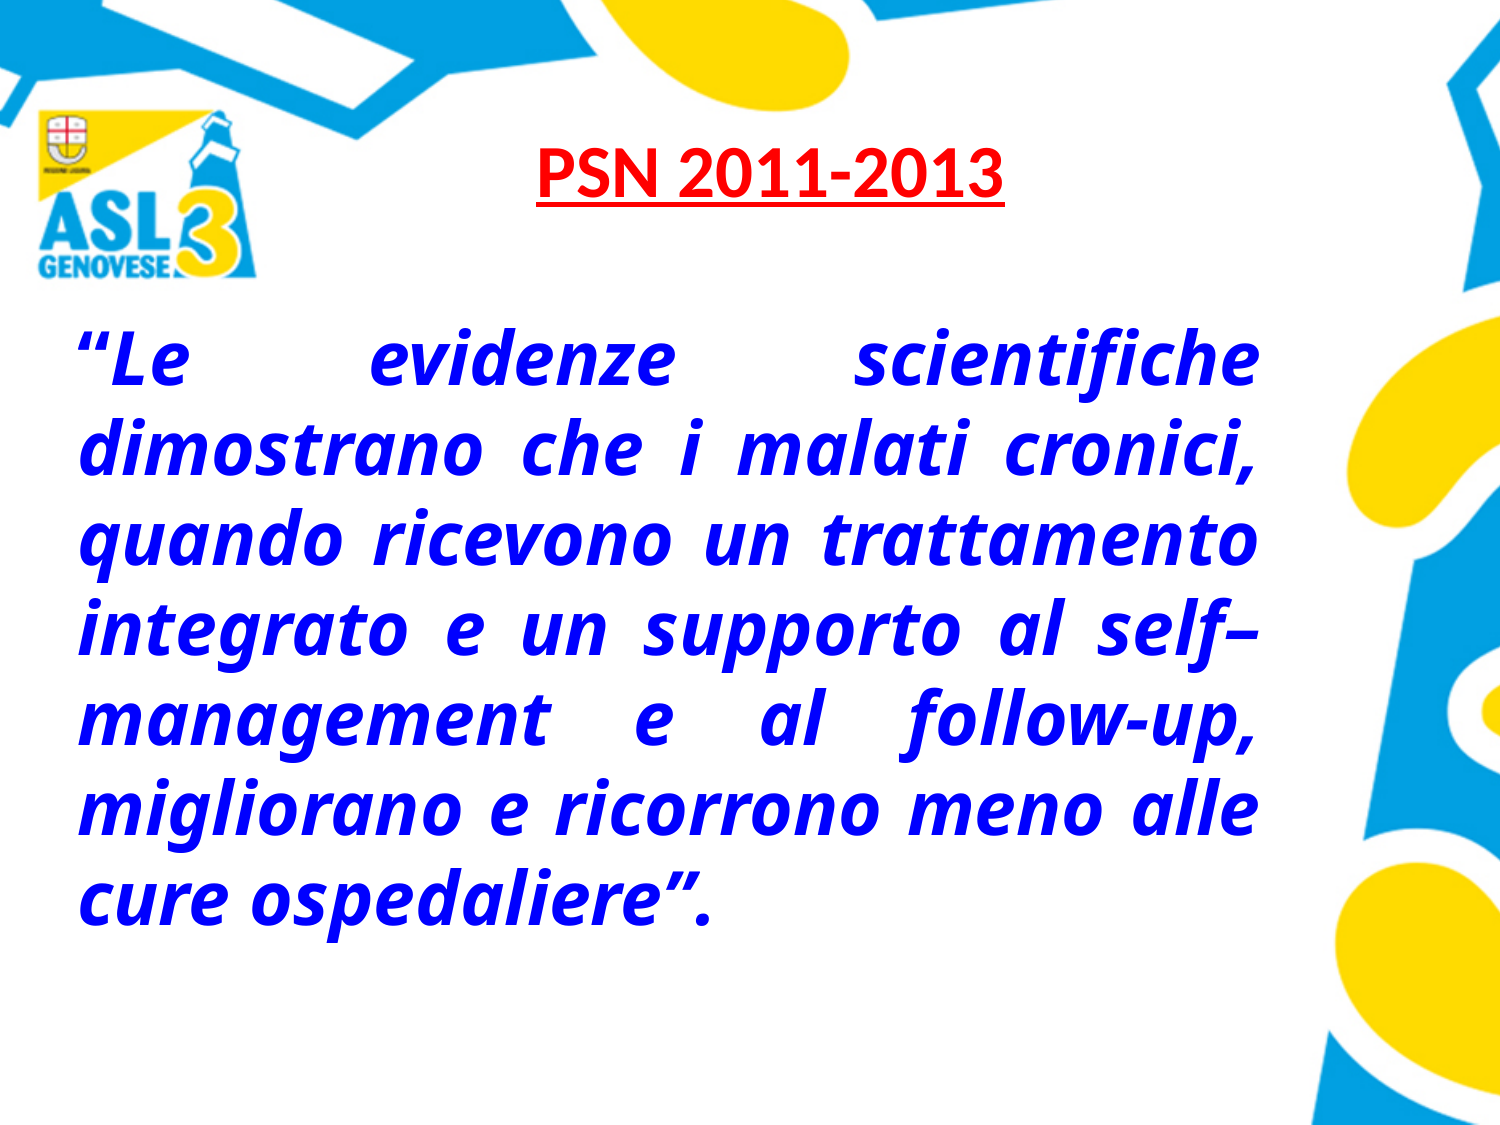

PSN 2011-2013
“Le evidenze scientifiche dimostrano che i malati cronici, quando ricevono un trattamento integrato e un supporto al self–management e al follow-up, migliorano e ricorrono meno alle cure ospedaliere”.